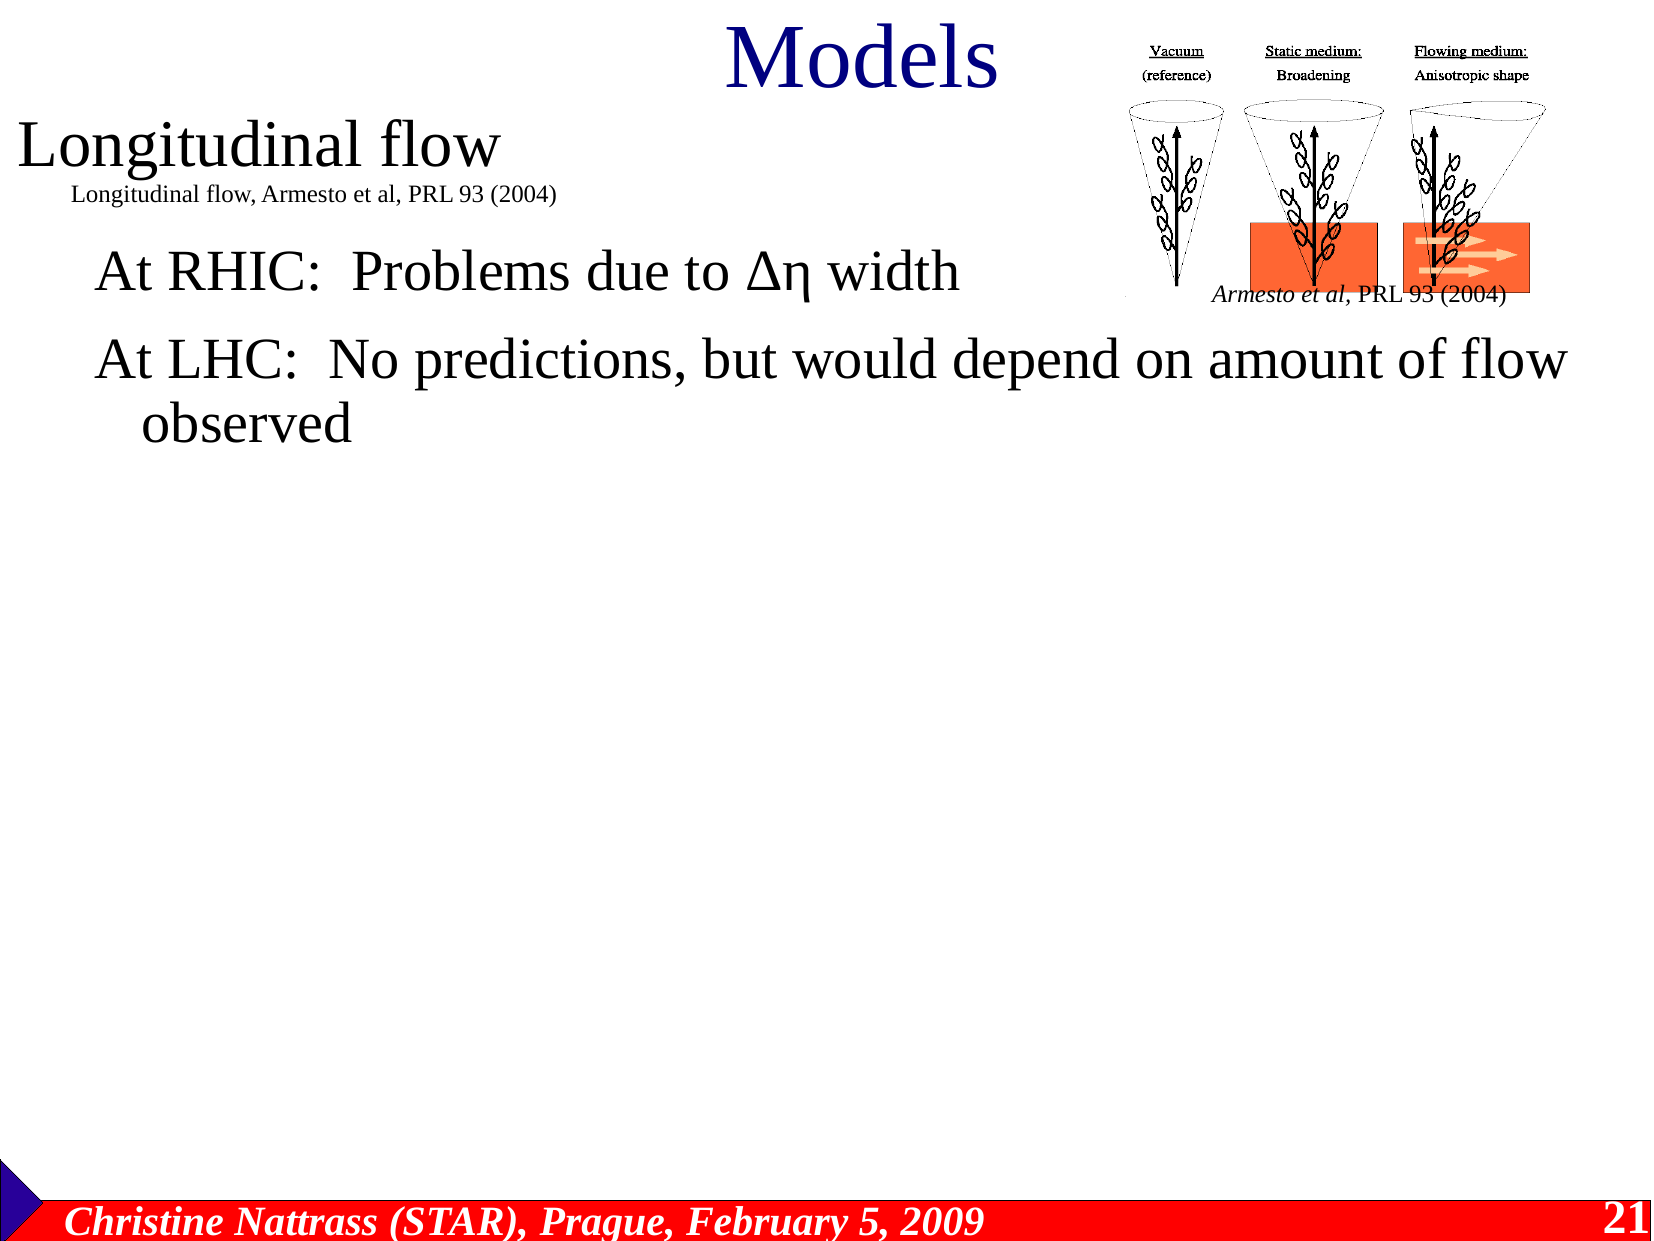

# Models
Armesto et al, PRL 93 (2004)
Longitudinal flow
Longitudinal flow, Armesto et al, PRL 93 (2004)
At RHIC: Problems due to Δη width
At LHC: No predictions, but would depend on amount of flow observed
21